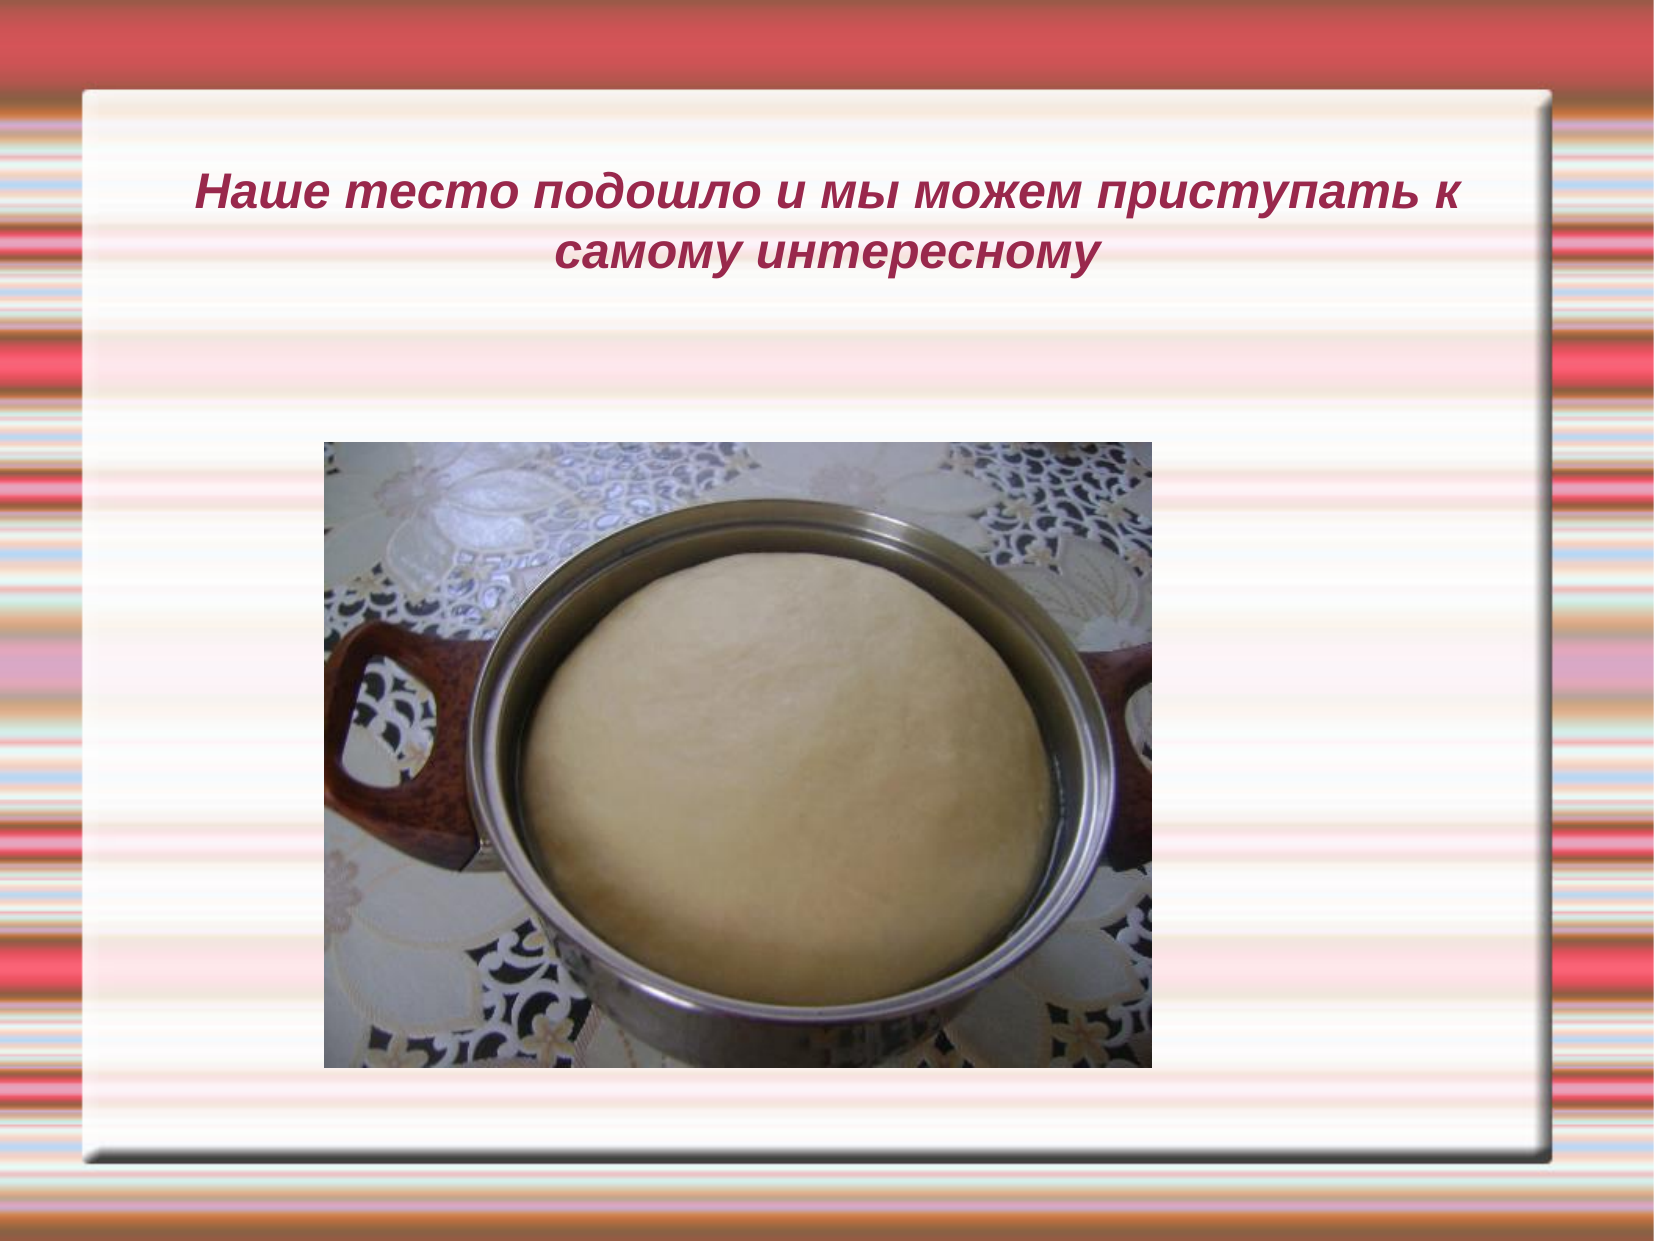

# Наше тесто подошло и мы можем приступать к самому интересному